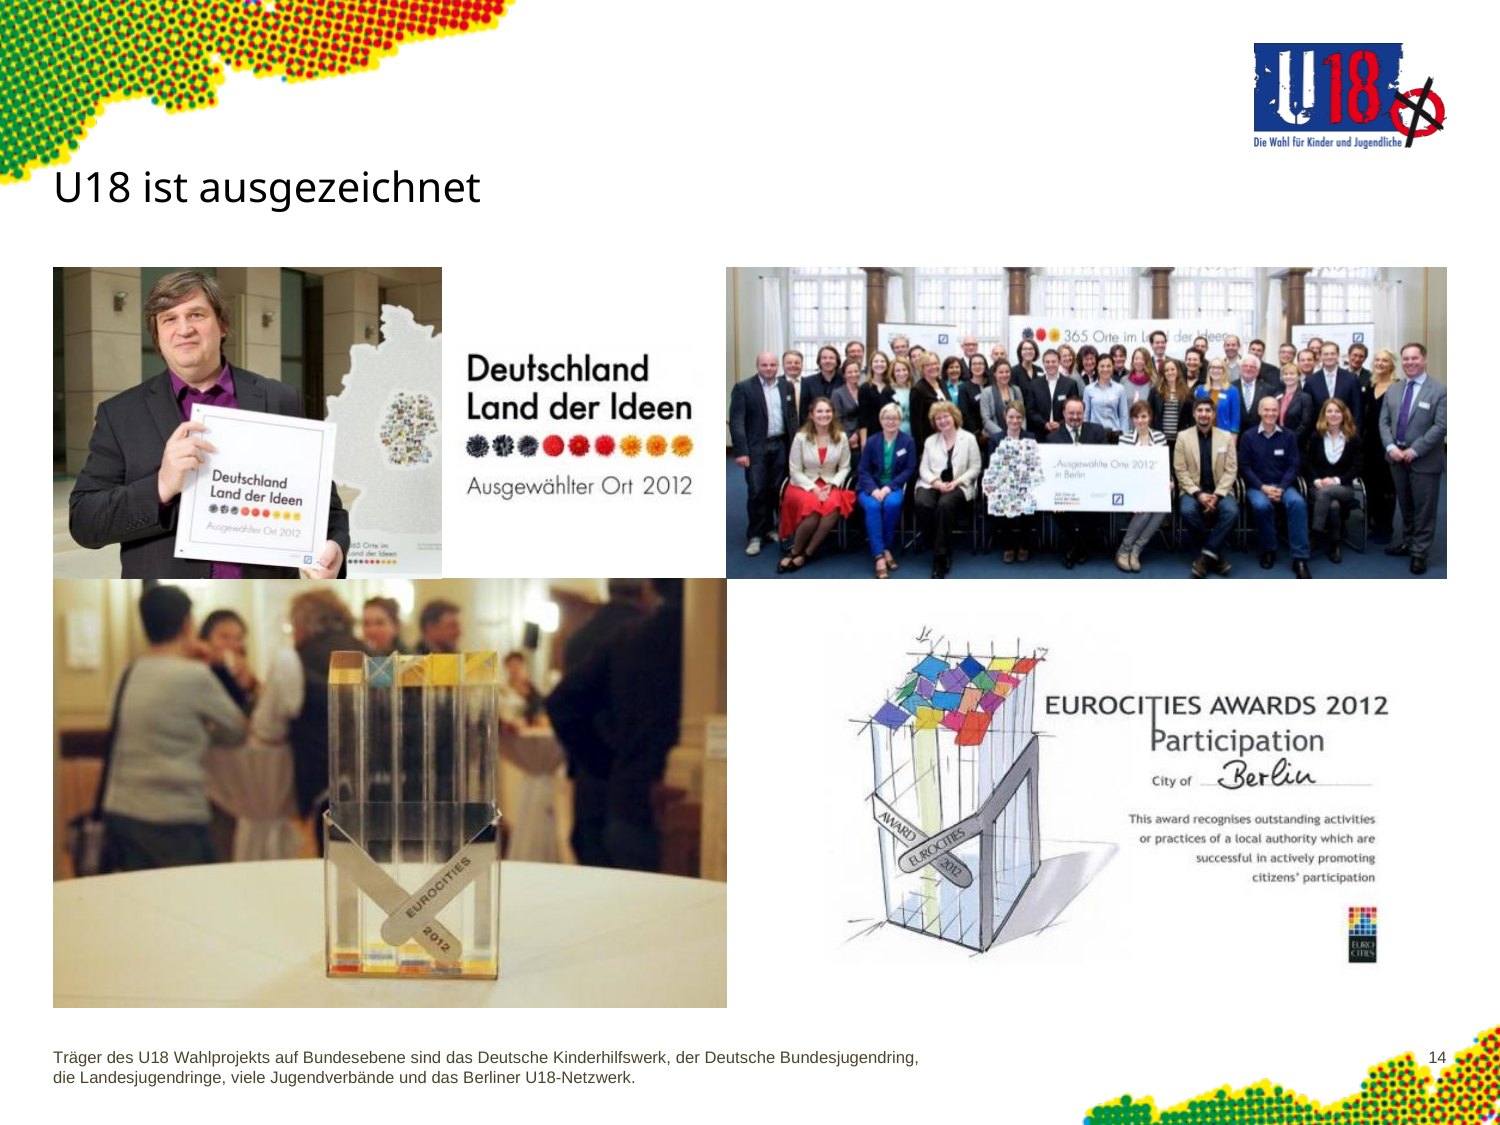

# U18 ist ausgezeichnet
Träger des U18 Wahlprojekts auf Bundesebene sind das Deutsche Kinderhilfswerk, der Deutsche Bundesjugendring,
die Landesjugendringe, viele Jugendverbände und das Berliner U18-Netzwerk.